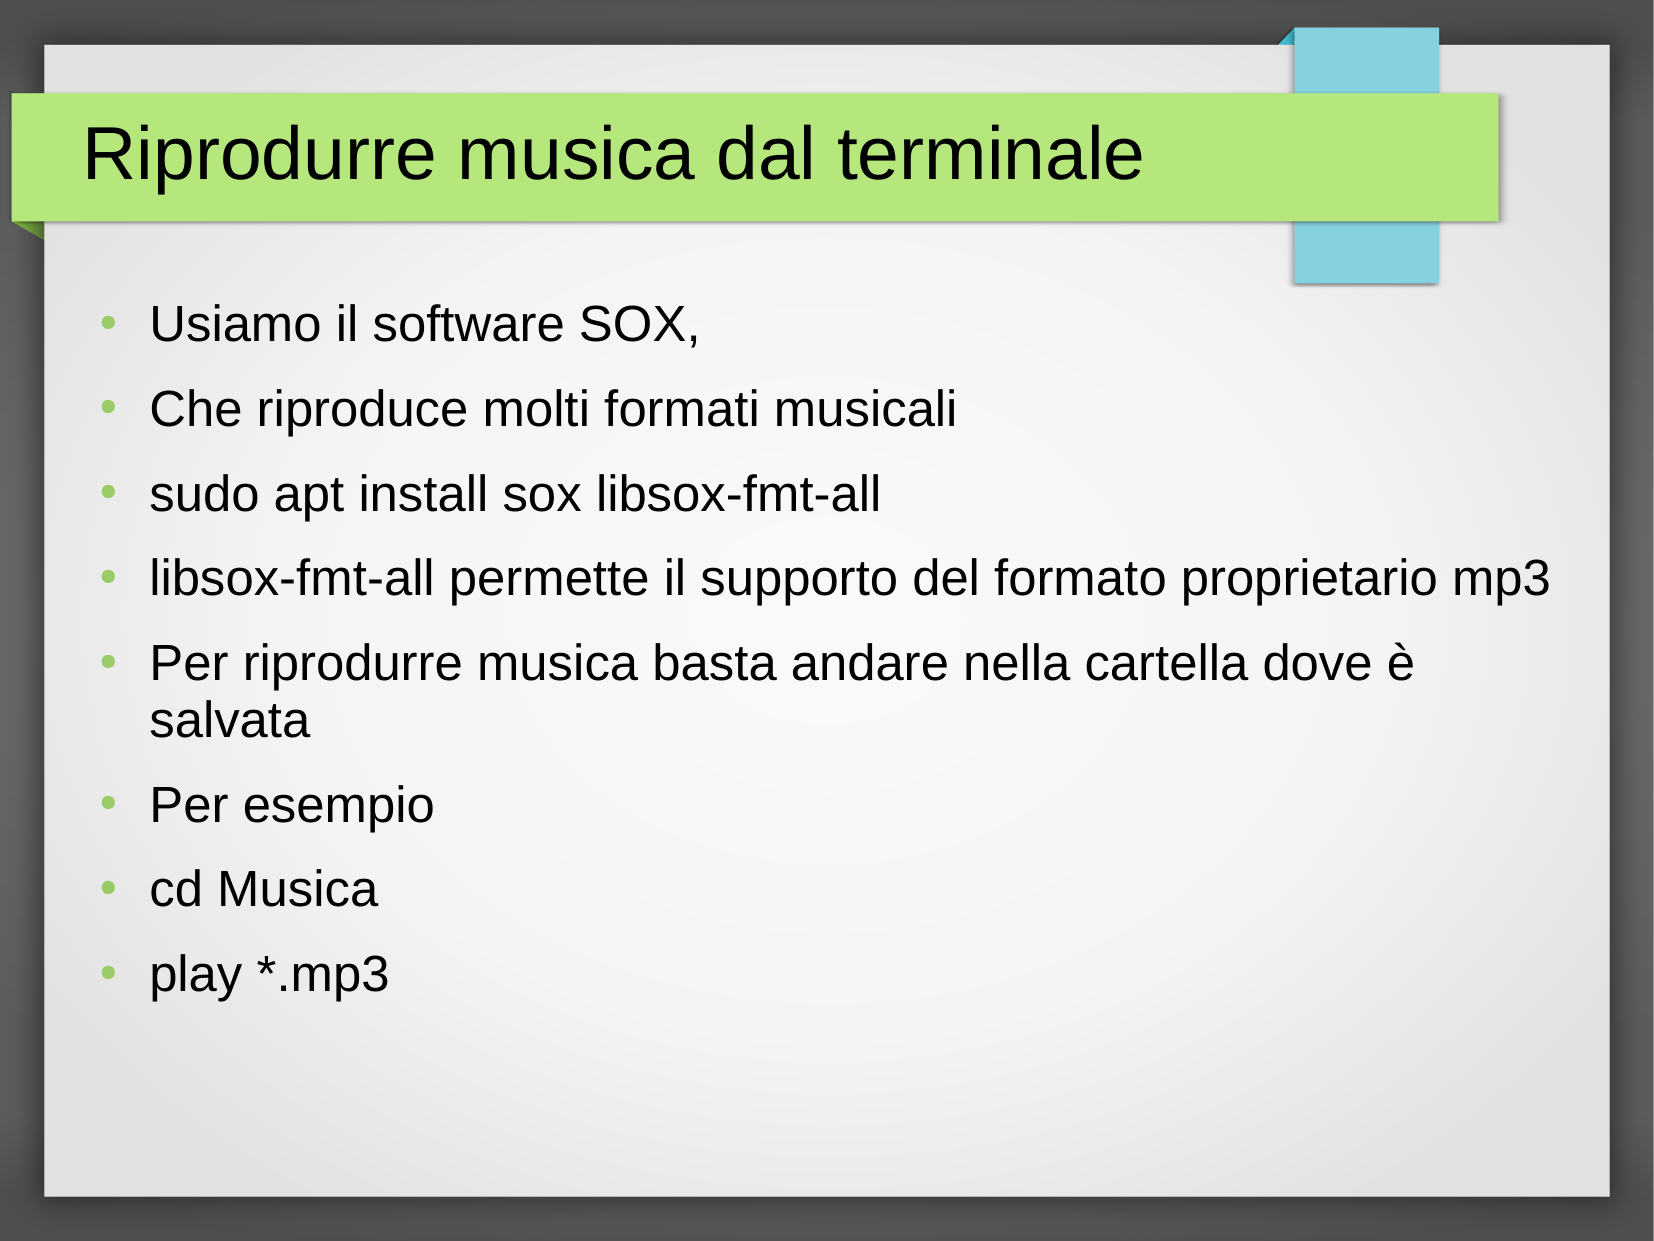

# Riprodurre musica dal terminale
Usiamo il software SOX,
Che riproduce molti formati musicali
sudo apt install sox libsox-fmt-all
libsox-fmt-all permette il supporto del formato proprietario mp3
Per riprodurre musica basta andare nella cartella dove è salvata
Per esempio
cd Musica
play *.mp3